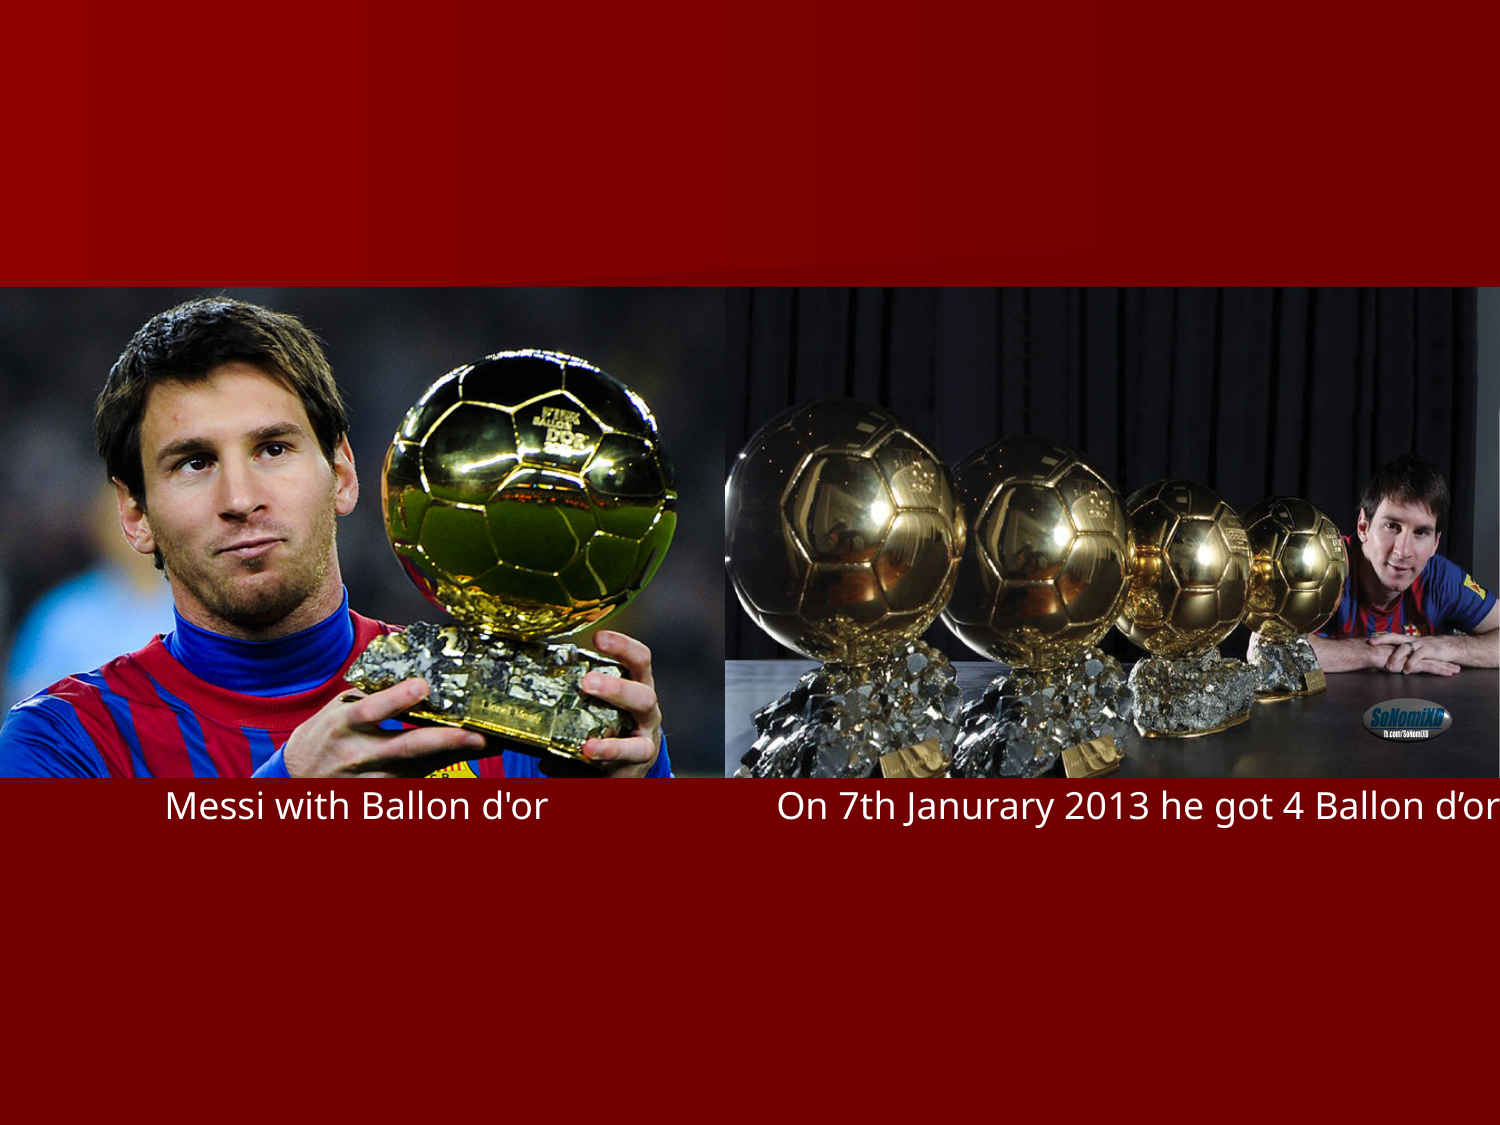

#
Messi with Ballon d'or
On 7th Janurary 2013 he got 4 Ballon d’or